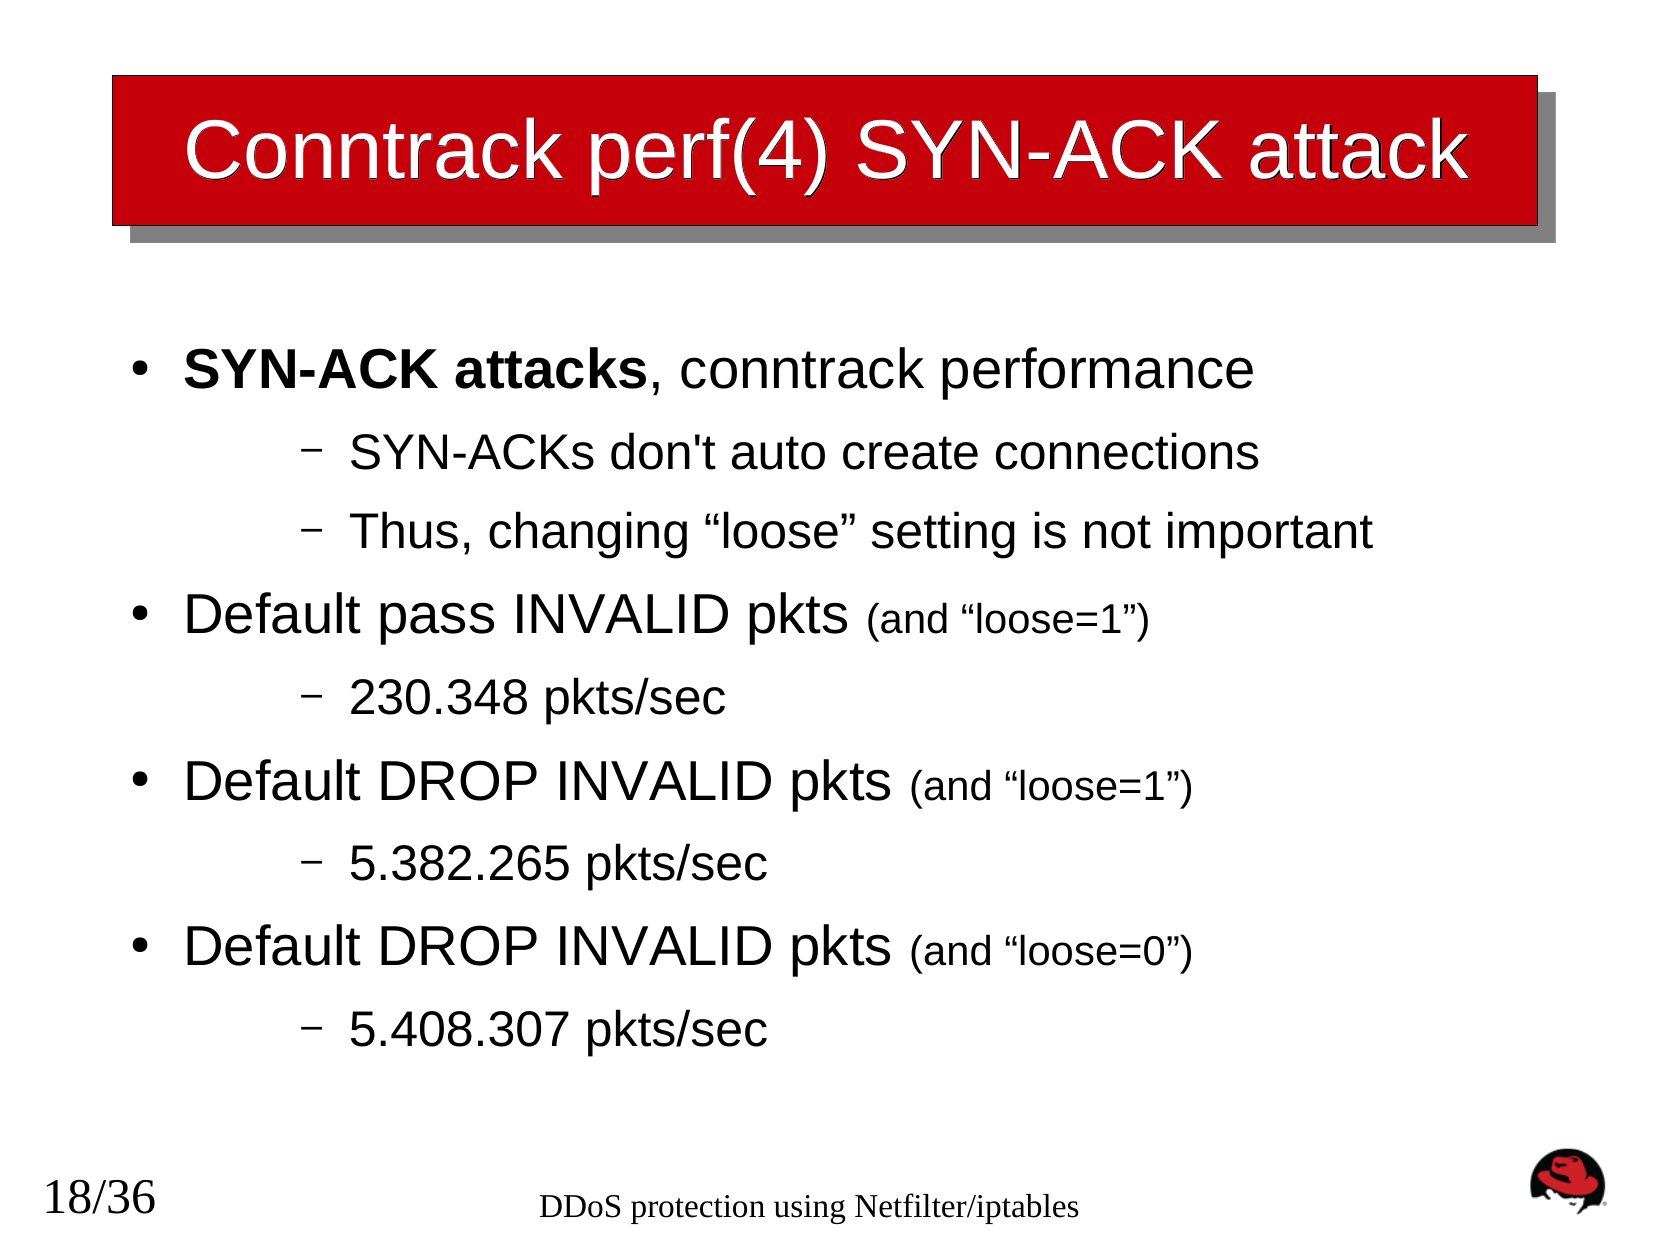

# Conntrack perf(4) SYN-ACK attack
SYN-ACK attacks, conntrack performance
SYN-ACKs don't auto create connections
Thus, changing “loose” setting is not important
Default pass INVALID pkts (and “loose=1”)
230.348 pkts/sec
Default DROP INVALID pkts (and “loose=1”)
5.382.265 pkts/sec
Default DROP INVALID pkts (and “loose=0”)
5.408.307 pkts/sec